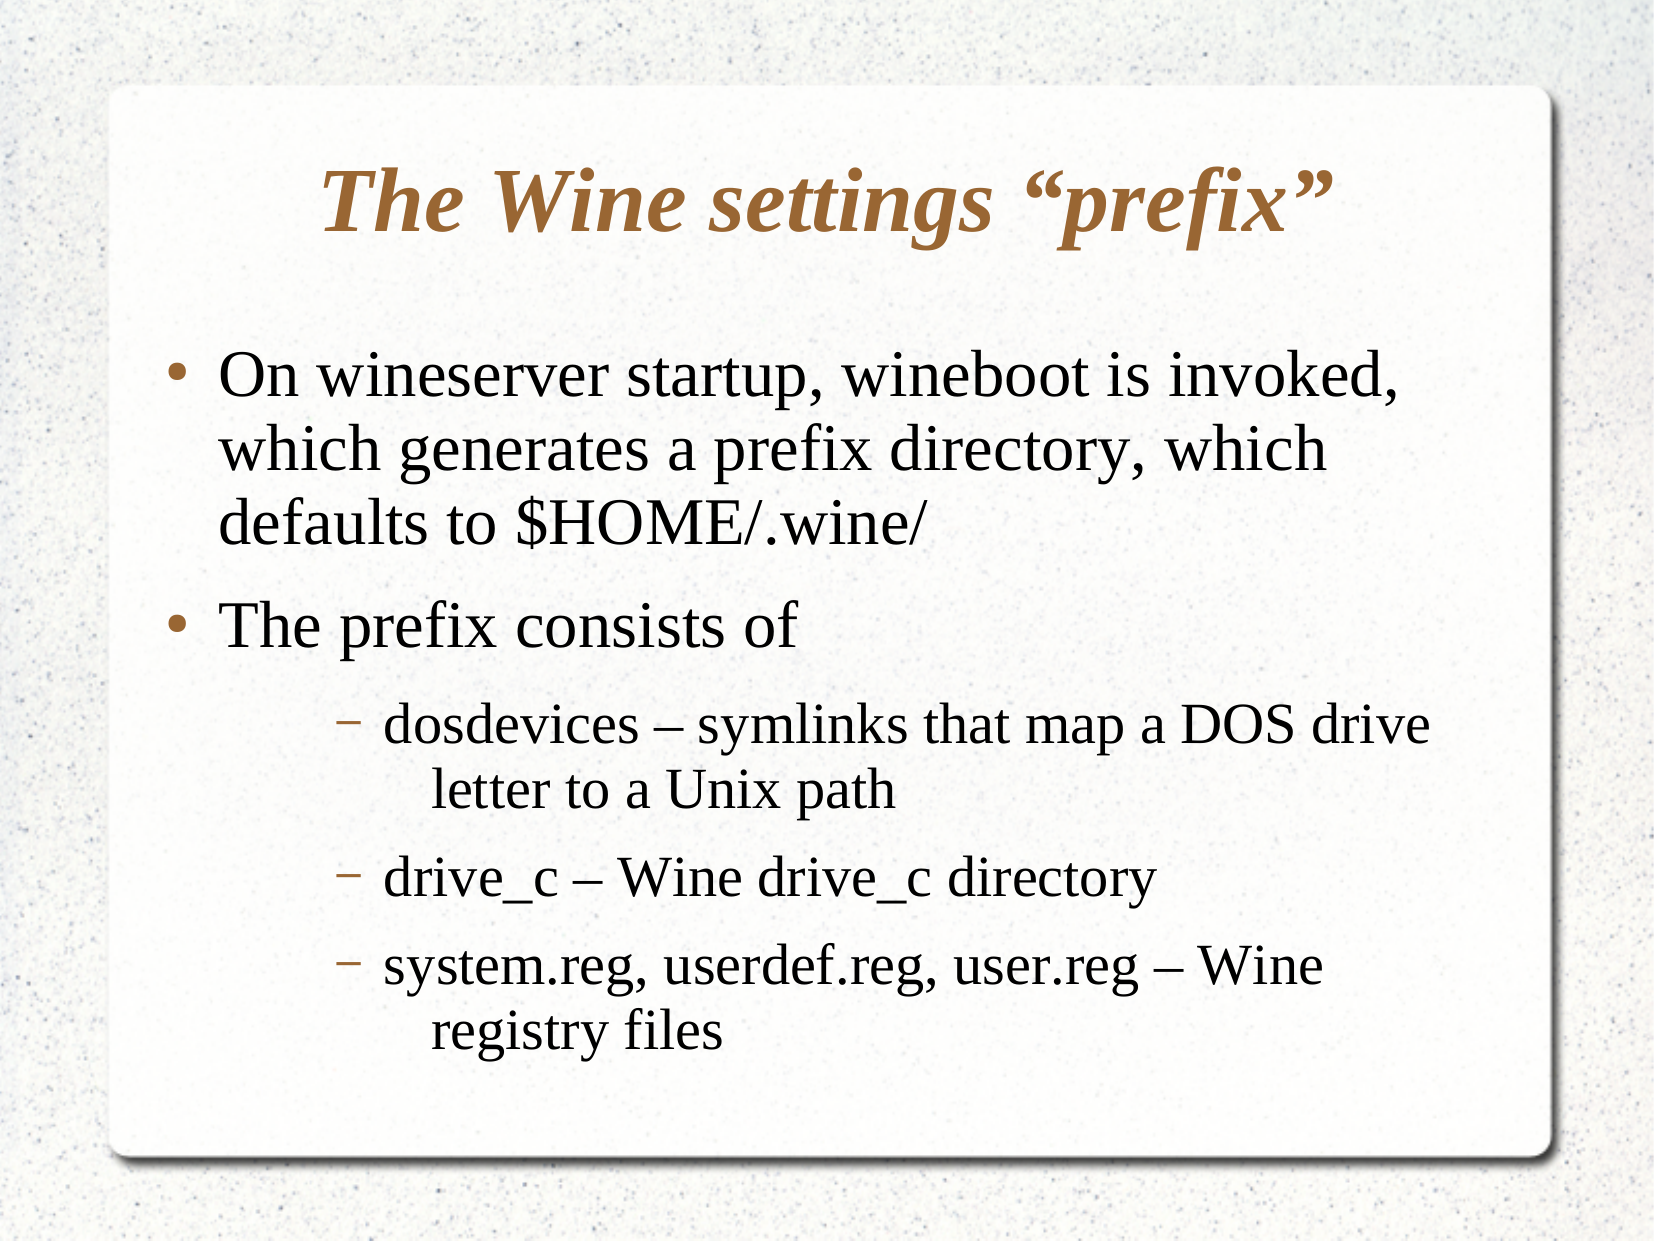

# The Wine settings “prefix”
On wineserver startup, wineboot is invoked, which generates a prefix directory, which defaults to $HOME/.wine/
The prefix consists of
dosdevices – symlinks that map a DOS drive letter to a Unix path
drive_c – Wine drive_c directory
system.reg, userdef.reg, user.reg – Wine registry files